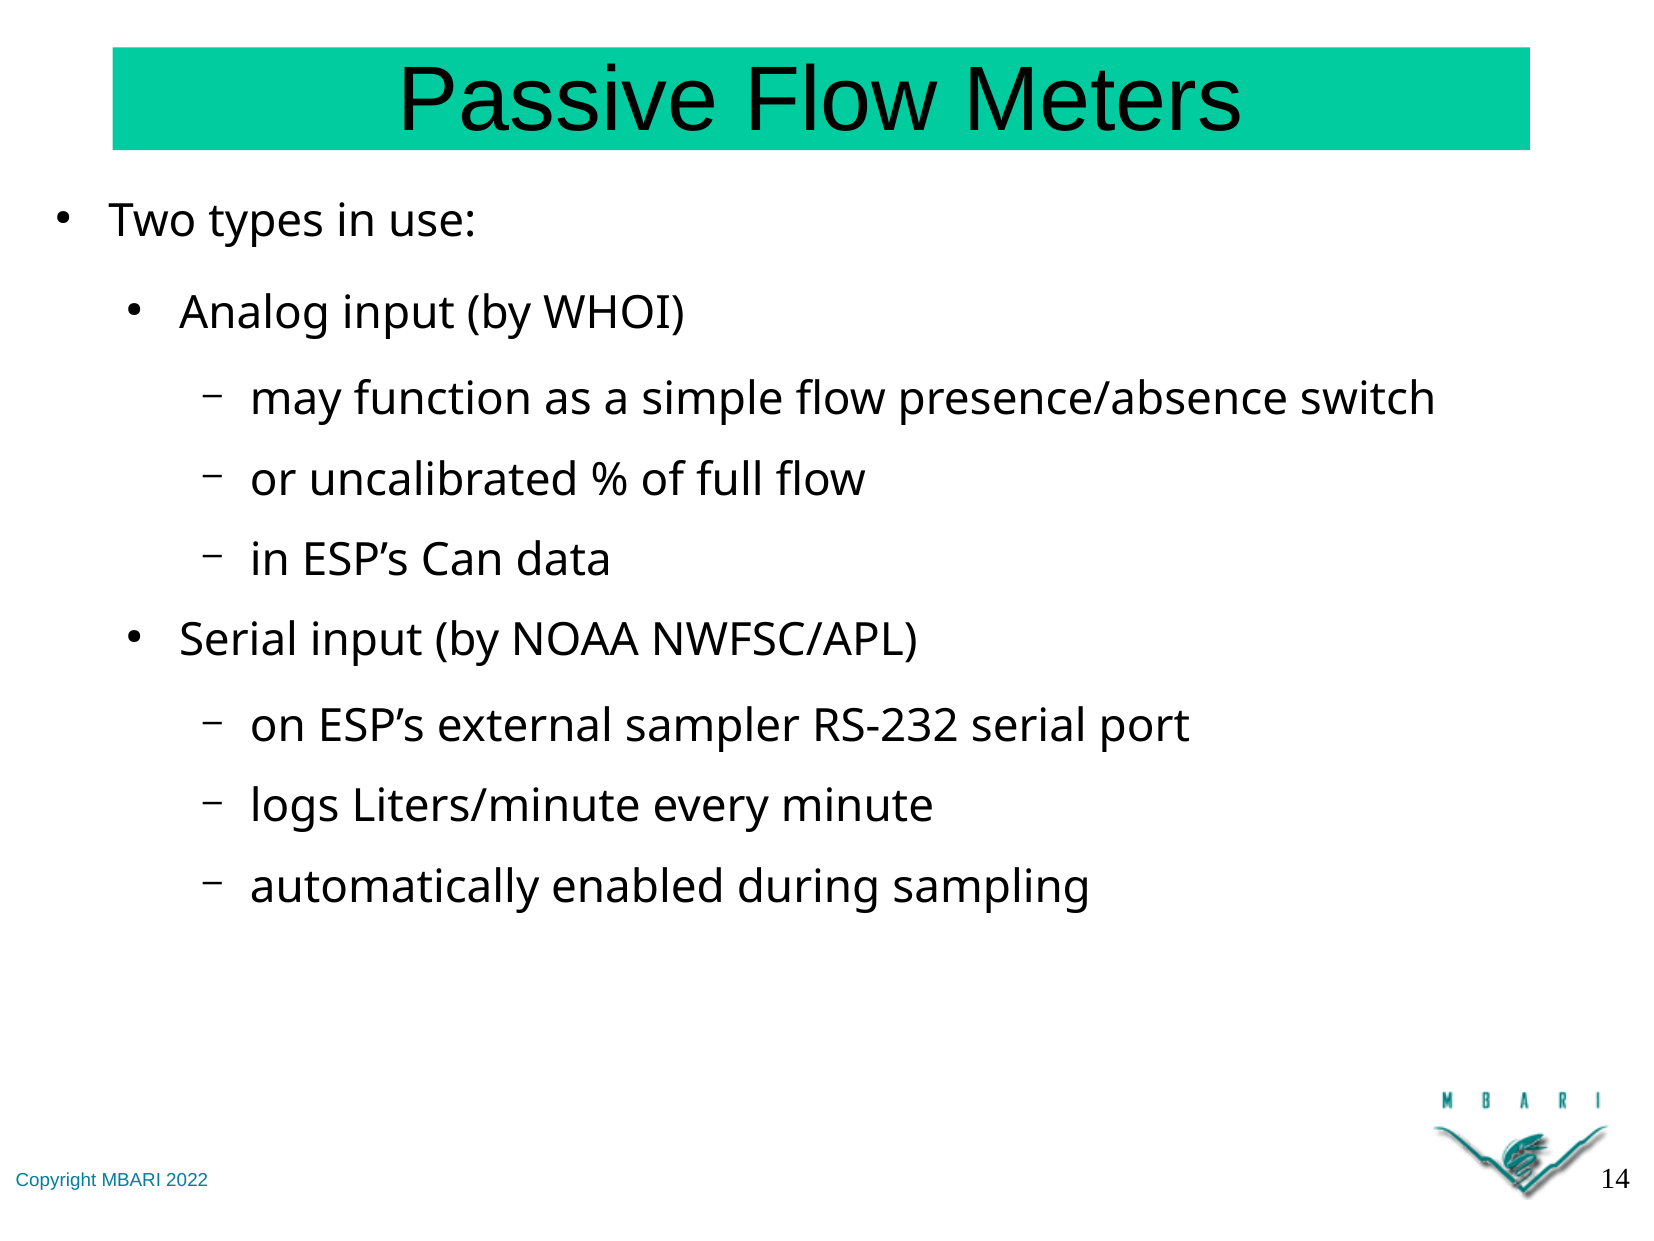

# Passive Flow Meters
Two types in use:
Analog input (by WHOI)
may function as a simple flow presence/absence switch
or uncalibrated % of full flow
in ESP’s Can data
Serial input (by NOAA NWFSC/APL)
on ESP’s external sampler RS-232 serial port
logs Liters/minute every minute
automatically enabled during sampling